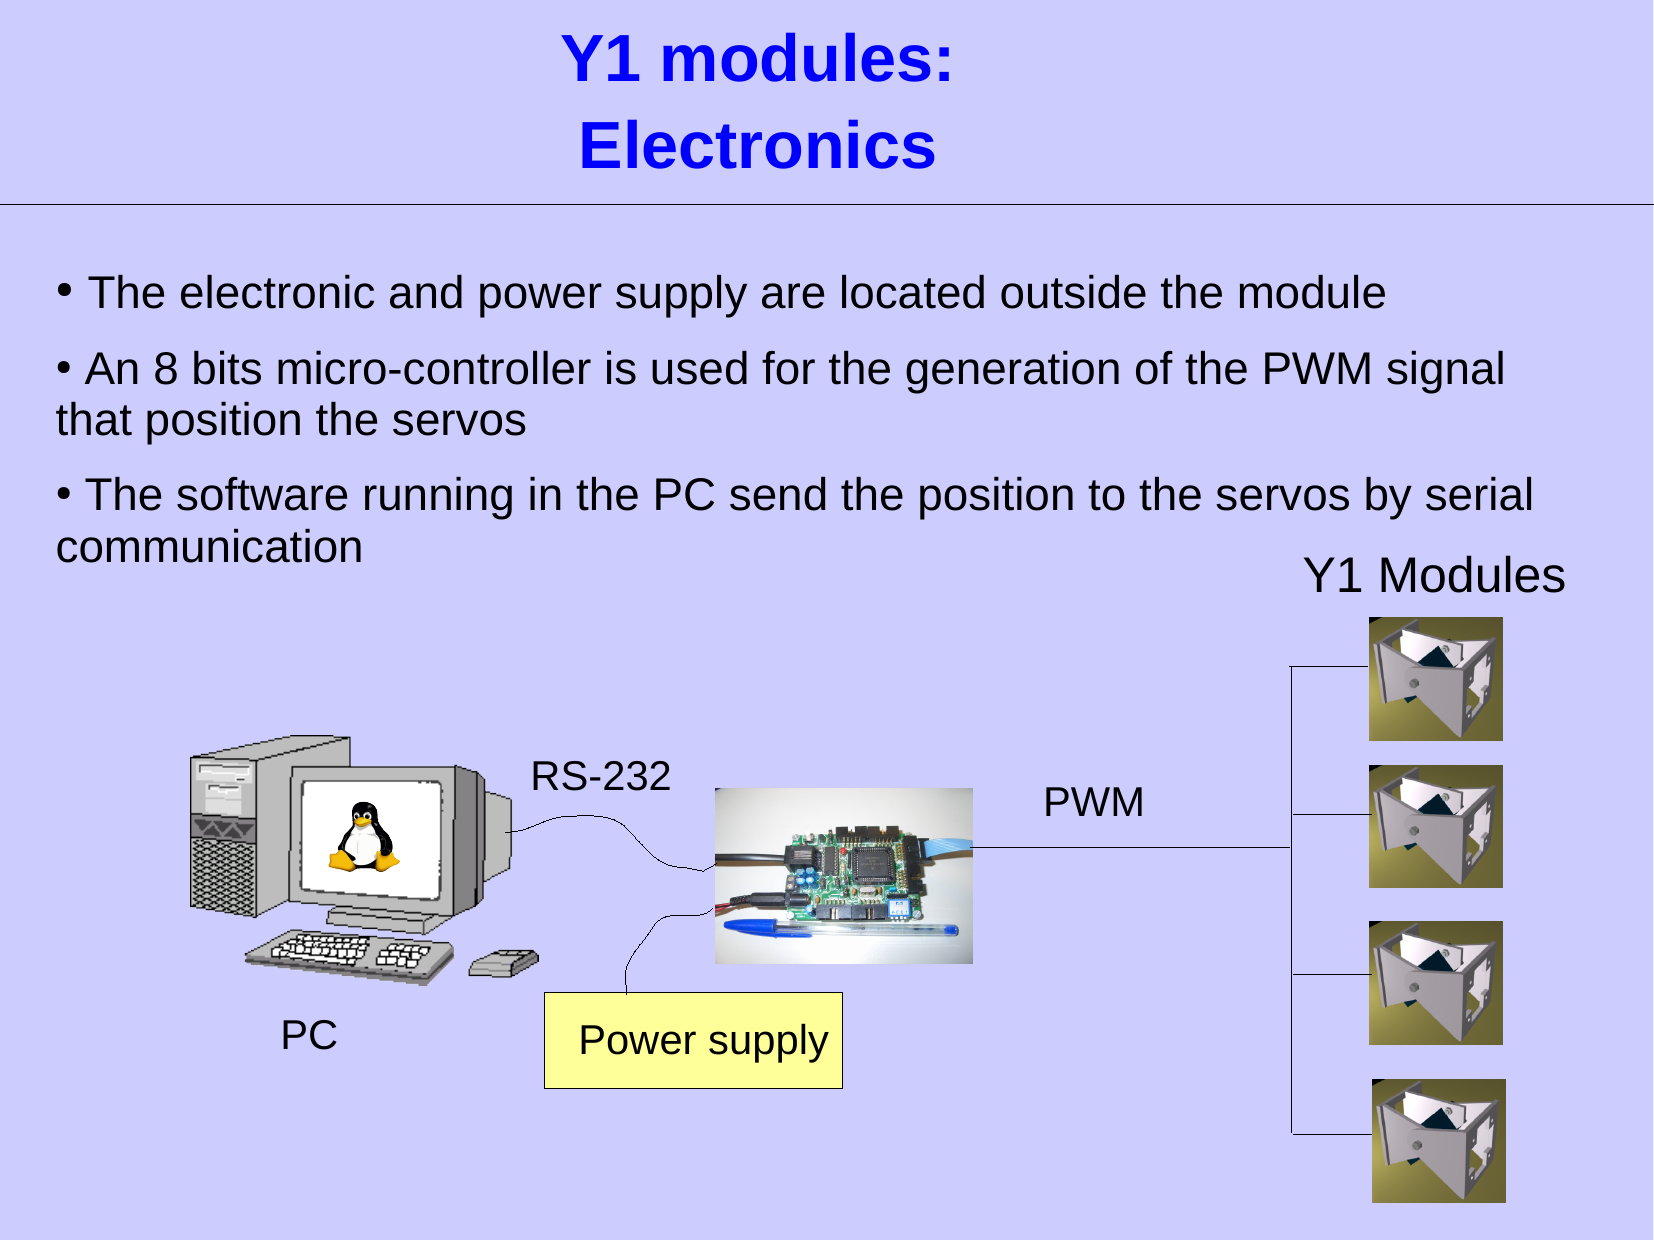

# Y1 modules: Electronics
 The electronic and power supply are located outside the module
 An 8 bits micro-controller is used for the generation of the PWM signal that position the servos
 The software running in the PC send the position to the servos by serial communication
Y1 Modules
RS-232
PWM
PC
Power supply